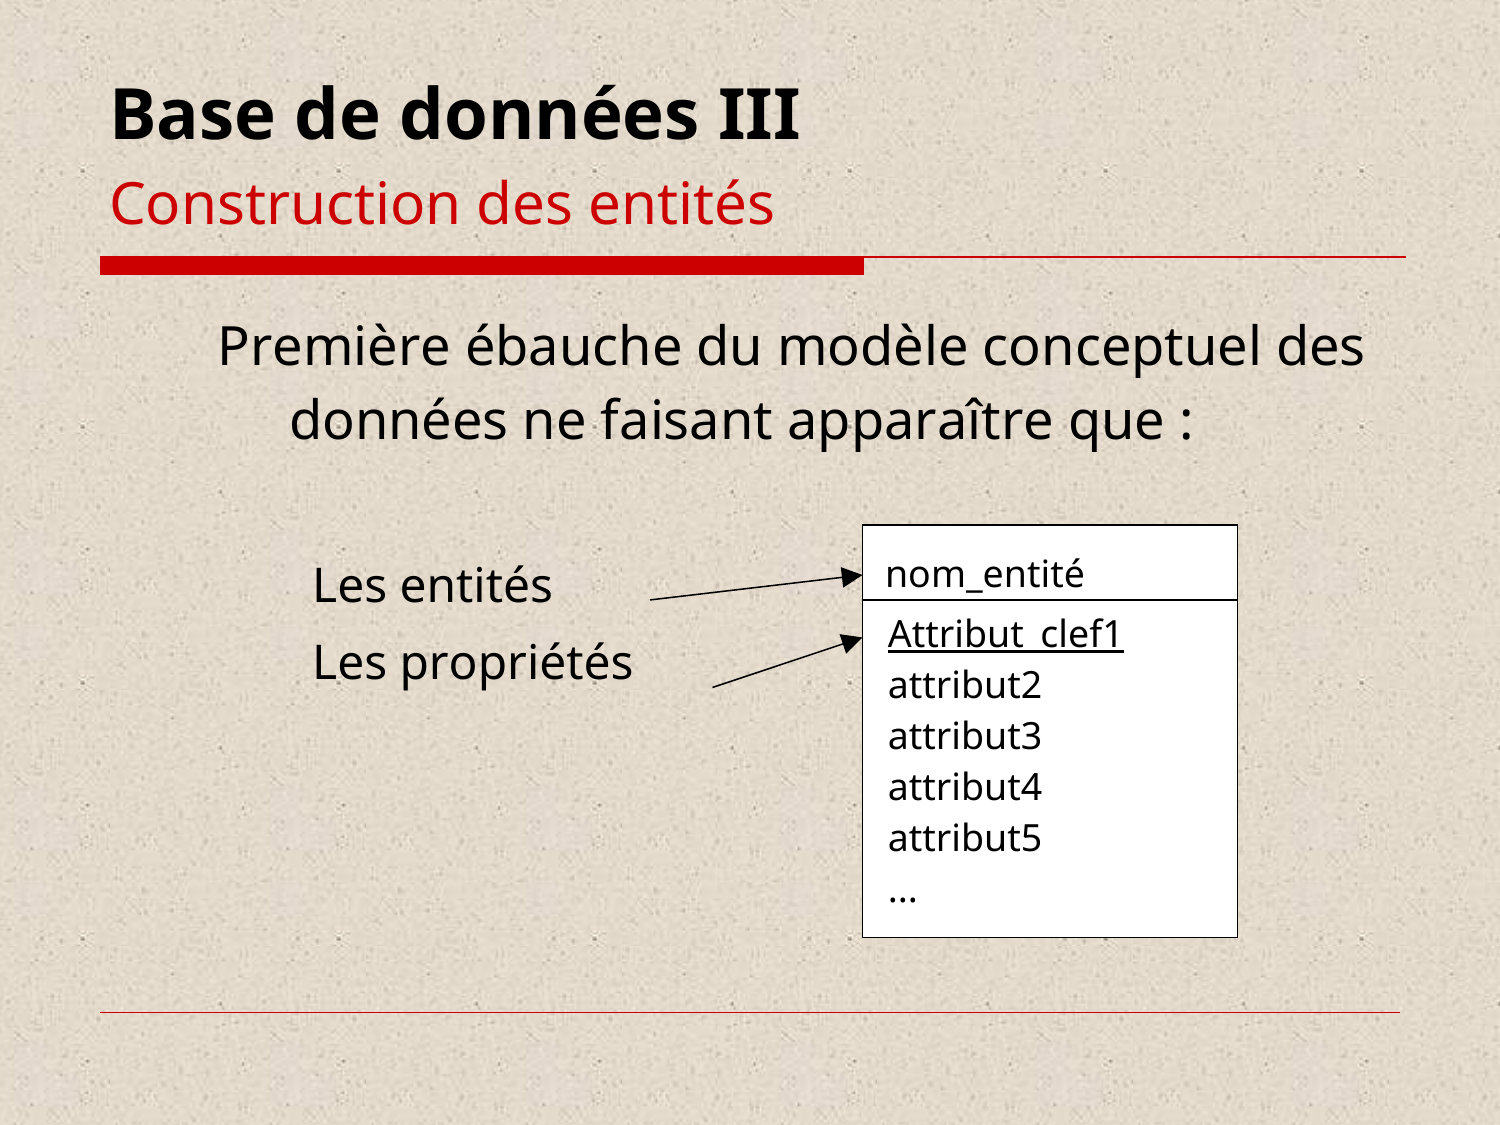

Base de données III
Construction des entités
# Première ébauche du modèle conceptuel des données ne faisant apparaître que :
 Les entités
 Les propriétés
nom_entité
Attribut_clef1
attribut2
attribut3
attribut4
attribut5
...